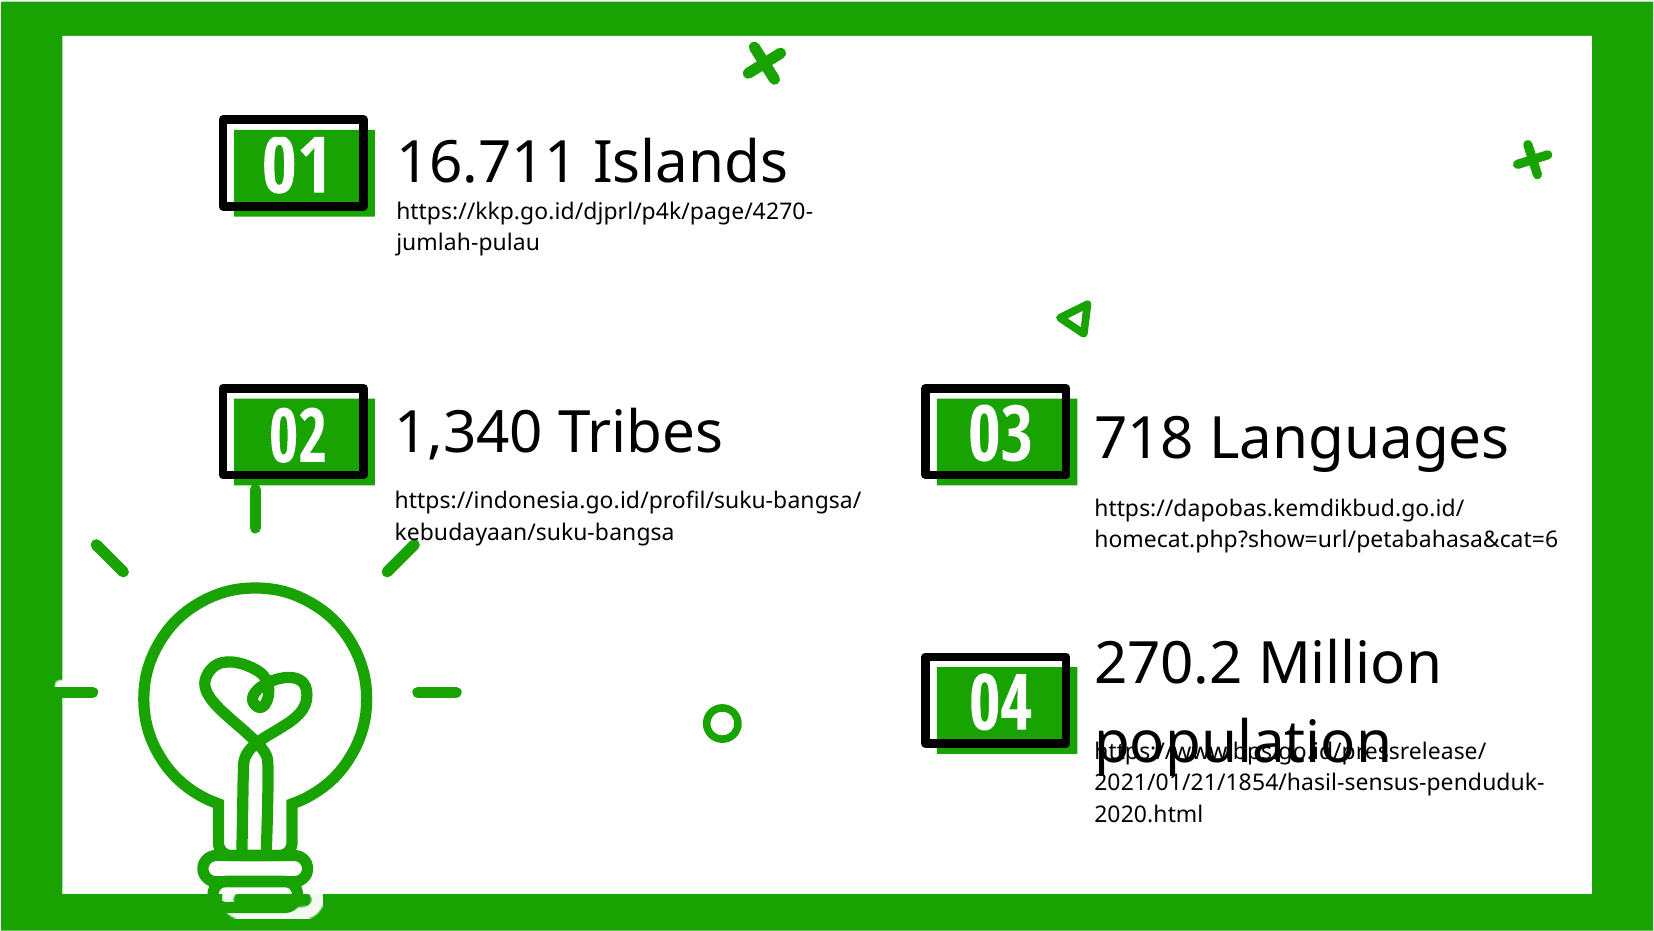

# 16.711 Islands
https://kkp.go.id/djprl/p4k/page/4270-jumlah-pulau
1,340 Tribes
718 Languages
https://indonesia.go.id/profil/suku-bangsa/kebudayaan/suku-bangsa
https://dapobas.kemdikbud.go.id/homecat.php?show=url/petabahasa&cat=6
270.2 Million population
https://www.bps.go.id/pressrelease/2021/01/21/1854/hasil-sensus-penduduk-2020.html